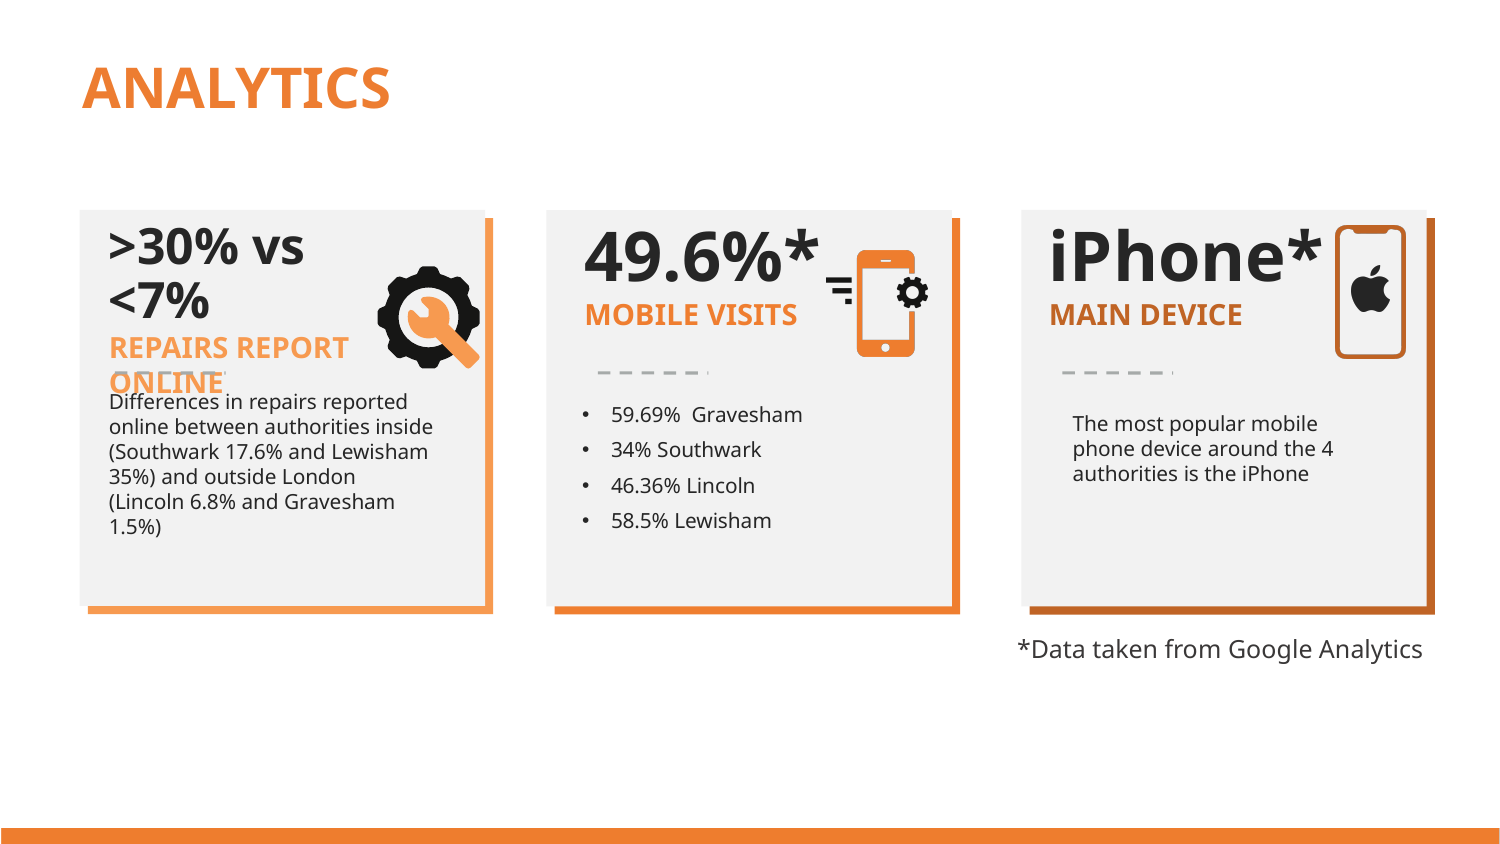

ANALYTICS
>30% vs <7%
REPAIRS REPORT ONLINE
49.6%*
MOBILE VISITS
iPhone*
MAIN DEVICE
Differences in repairs reported online between authorities inside (Southwark 17.6% and Lewisham 35%) and outside London (Lincoln 6.8% and Gravesham 1.5%)
59.69% Gravesham
34% Southwark
46.36% Lincoln
58.5% Lewisham
The most popular mobile phone device around the 4 authorities is the iPhone
*Data taken from Google Analytics